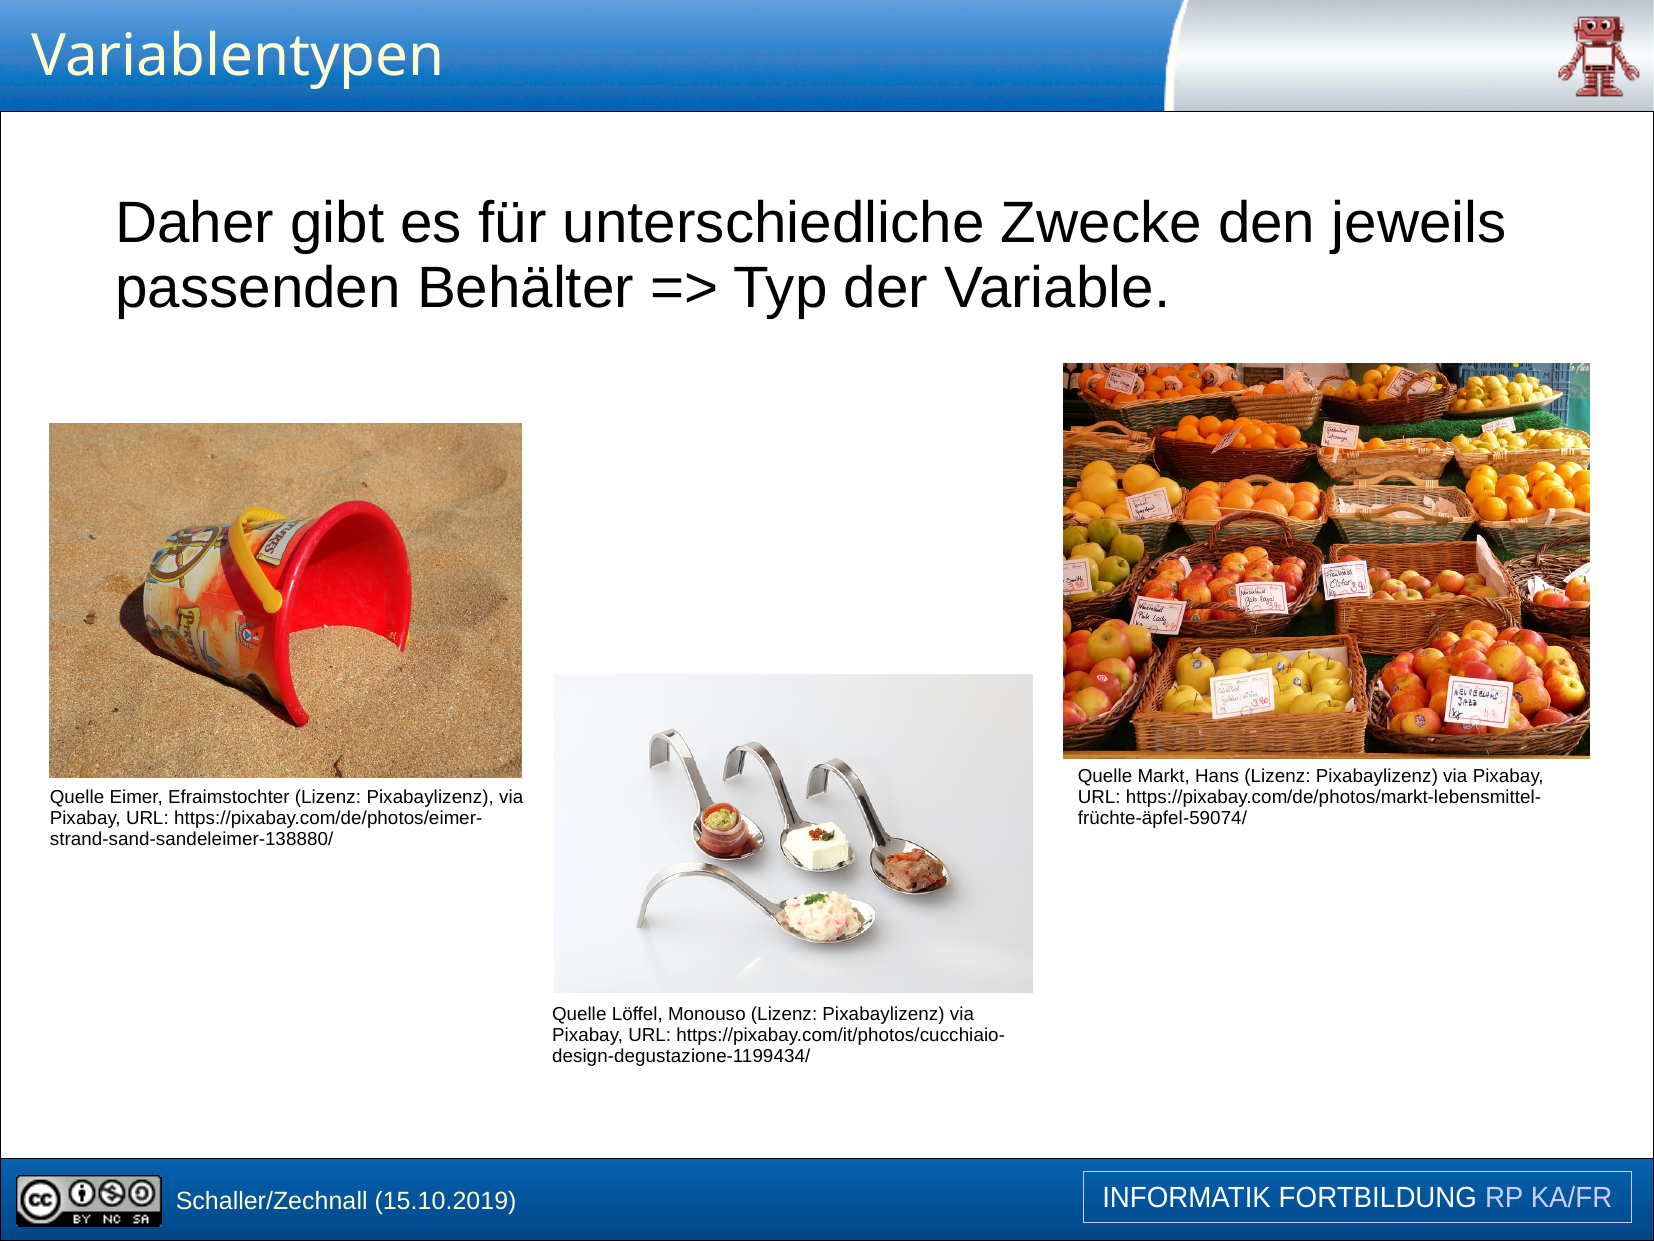

# Variablentypen
Daher gibt es für unterschiedliche Zwecke den jeweils passenden Behälter => Typ der Variable.
Quelle Markt, Hans (Lizenz: Pixabaylizenz) via Pixabay, URL: https://pixabay.com/de/photos/markt-lebensmittel-früchte-äpfel-59074/
Quelle Eimer, Efraimstochter (Lizenz: Pixabaylizenz), via Pixabay, URL: https://pixabay.com/de/photos/eimer-strand-sand-sandeleimer-138880/
Quelle Löffel, Monouso (Lizenz: Pixabaylizenz) via Pixabay, URL: https://pixabay.com/it/photos/cucchiaio-design-degustazione-1199434/
5
23.04.2009